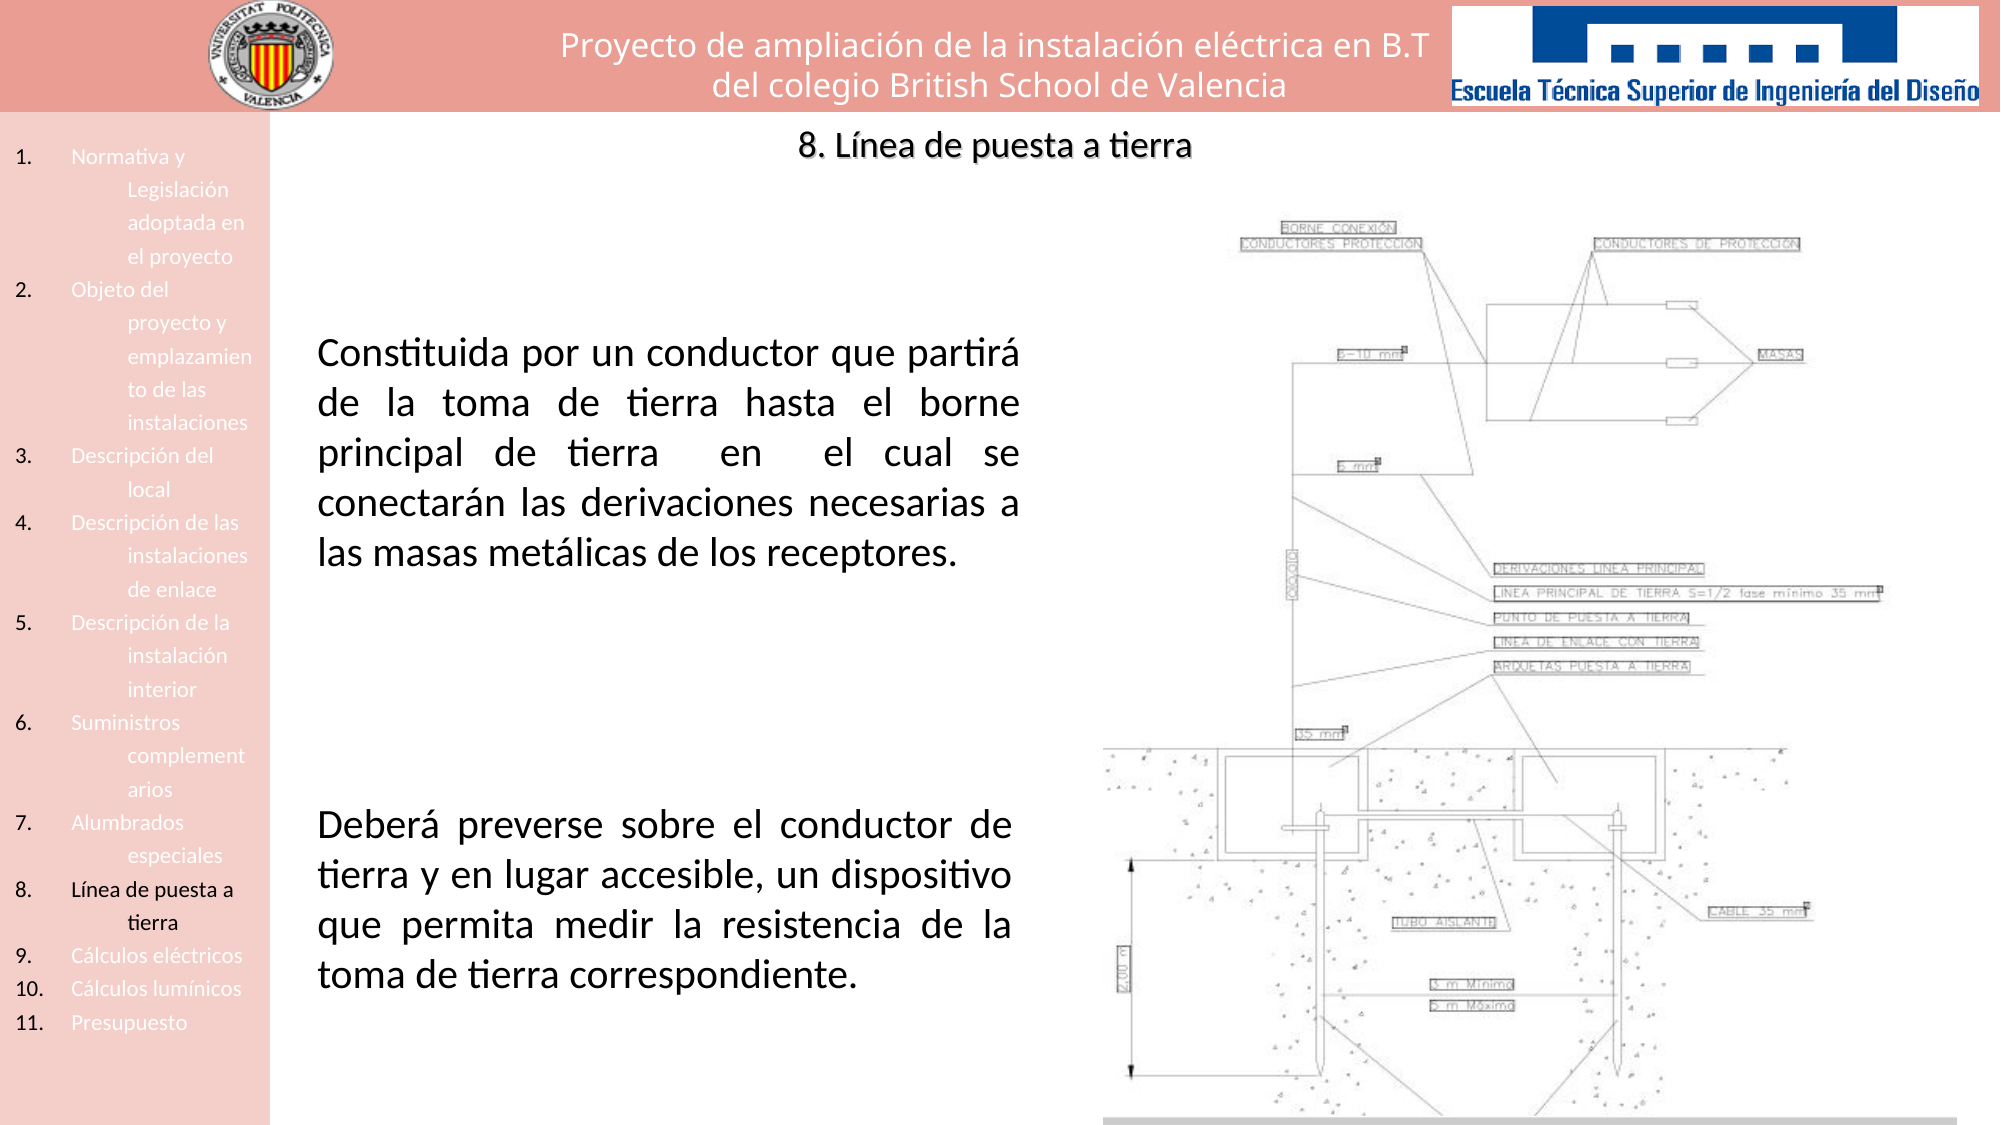

Proyecto de ampliación de la instalación eléctrica en B.T
del colegio British School de Valencia
Normativa y Legislación adoptada en el proyecto
Objeto del proyecto y emplazamiento de las instalaciones
Descripción del local
Descripción de las instalaciones de enlace
Descripción de la instalación interior
Suministros complementarios
Alumbrados especiales
Línea de puesta a tierra
Cálculos eléctricos
Cálculos lumínicos
Presupuesto
8. Línea de puesta a tierra
Constituida por un conductor que partirá de la toma de tierra hasta el borne principal de tierra en el cual se conectarán las derivaciones necesarias a las masas metálicas de los receptores.
Deberá preverse sobre el conductor de tierra y en lugar accesible, un dispositivo que permita medir la resistencia de la toma de tierra correspondiente.